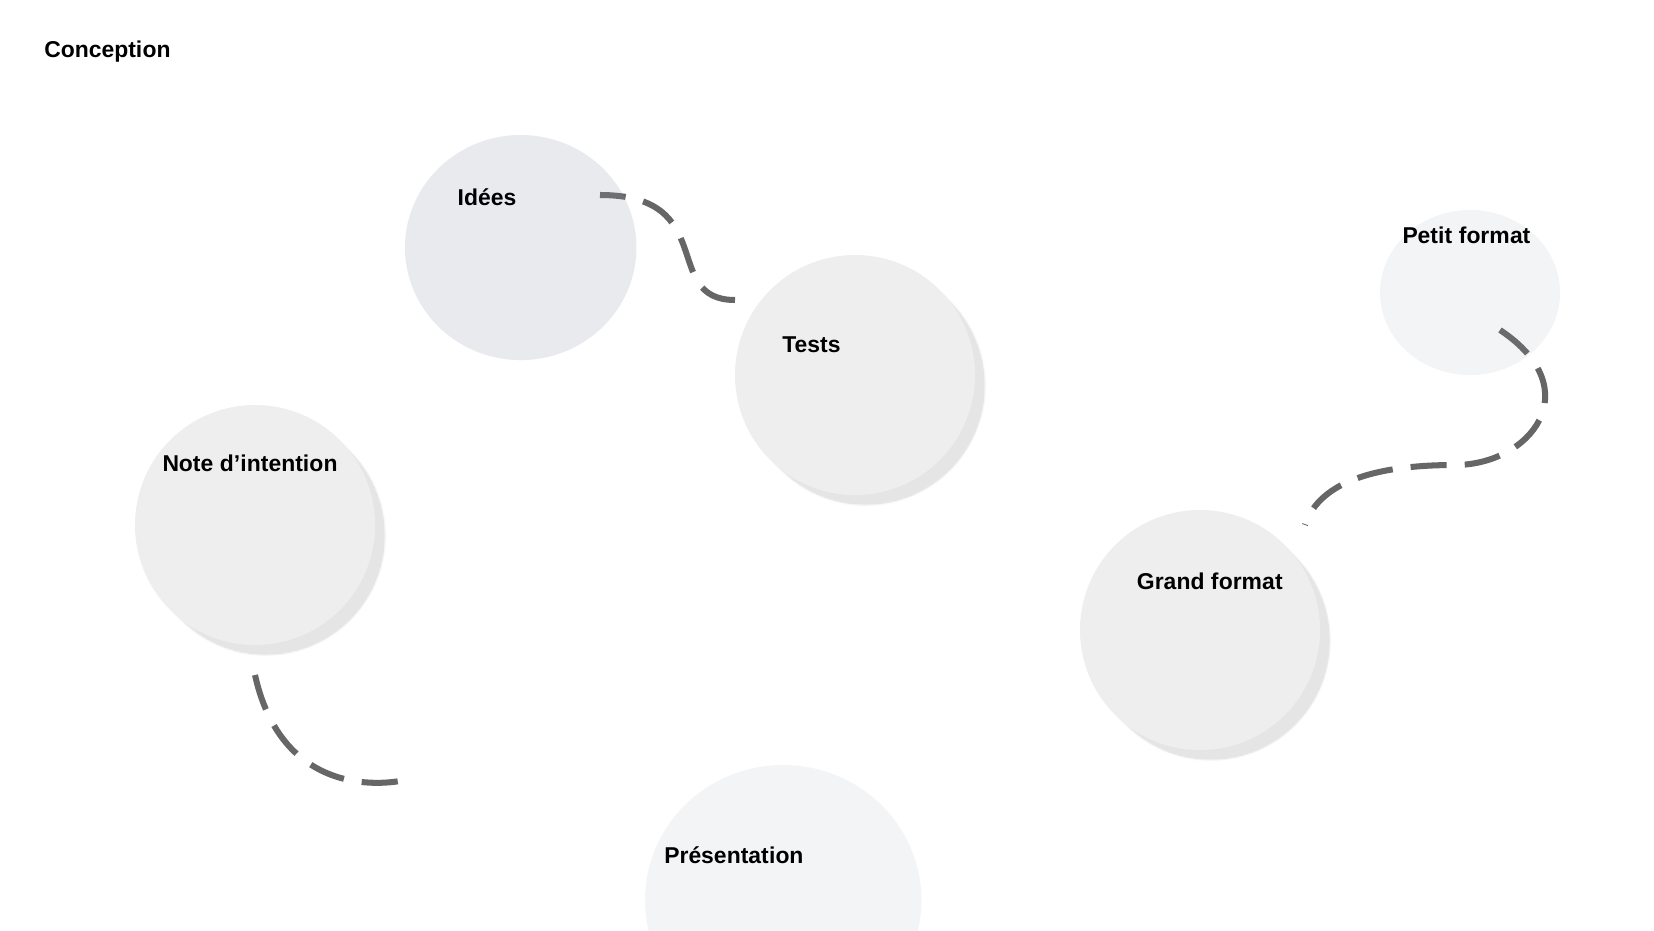

Conception
Idées
Petit format
Tests
Note d’intention
Grand format
Présentation